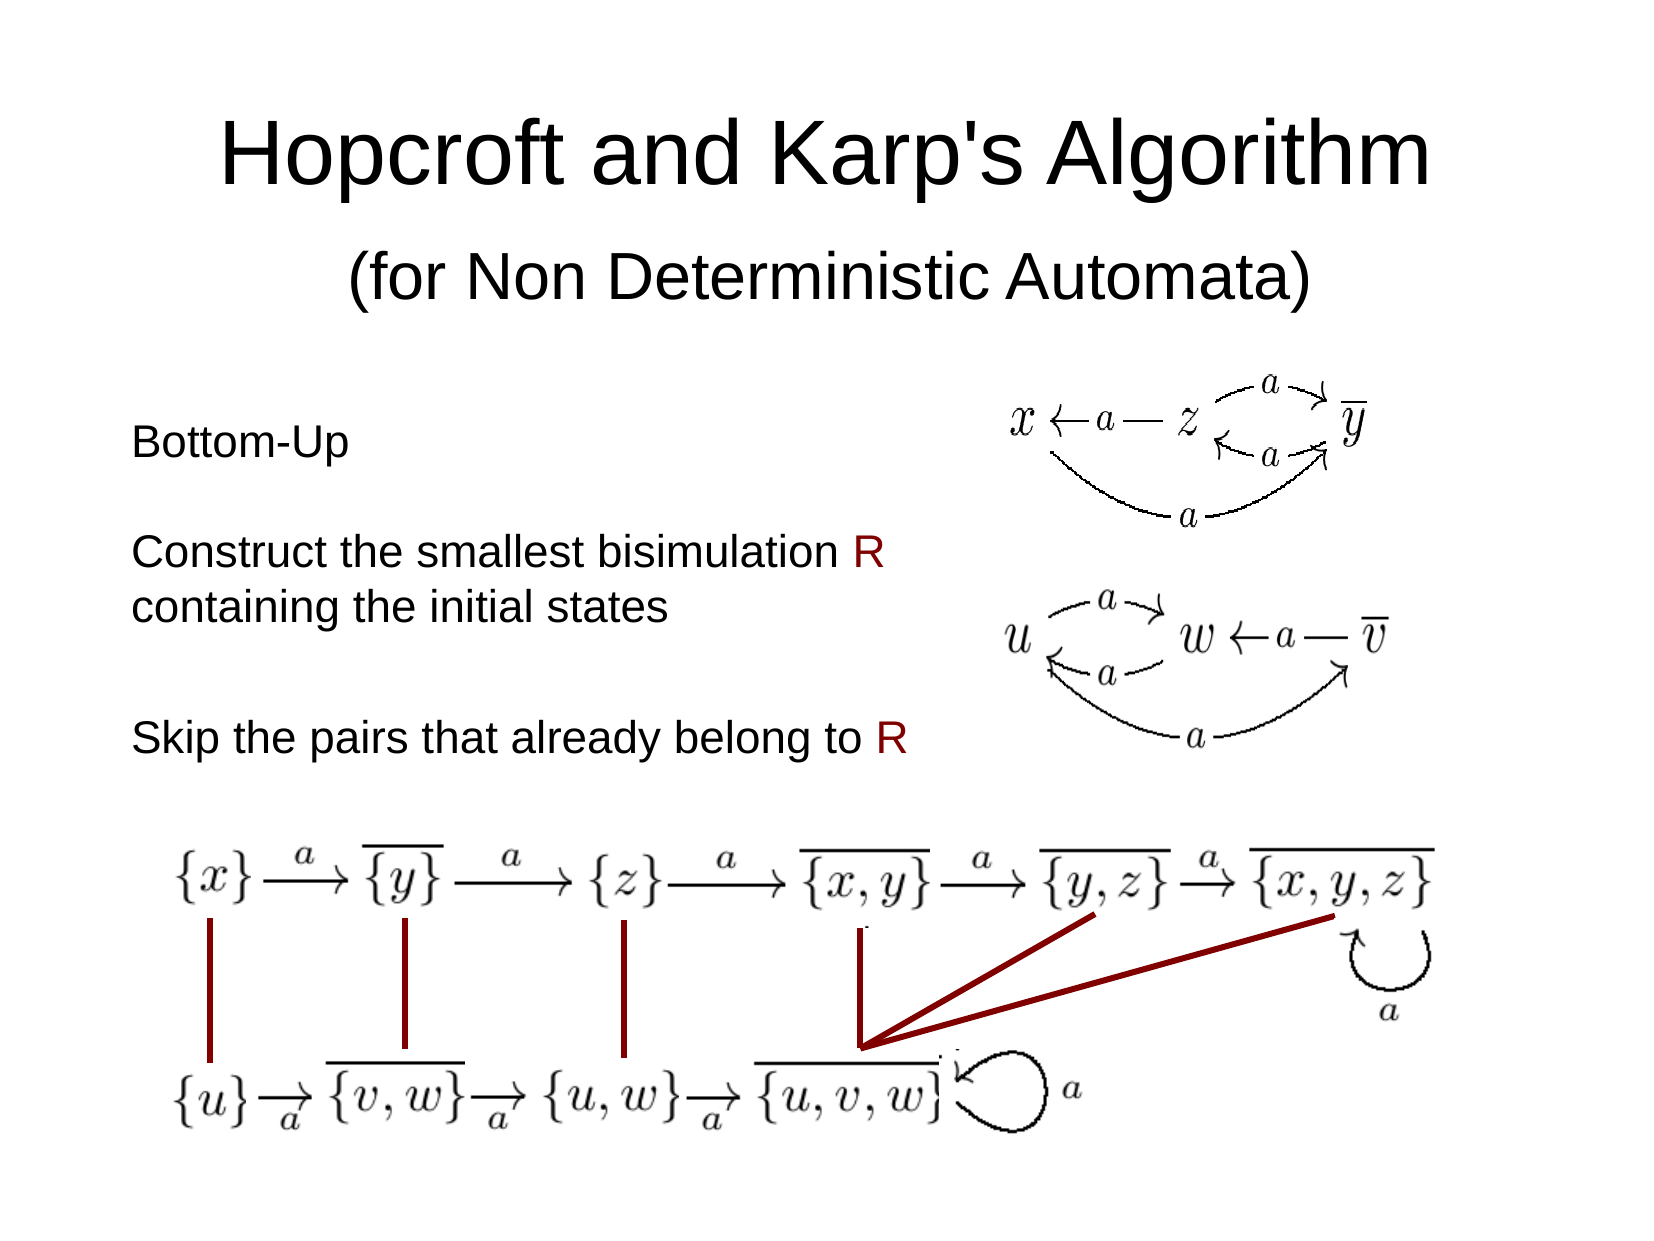

# Hopcroft and Karp's Algorithm
(for Non Deterministic Automata)
Bottom-Up
Construct the smallest bisimulation R
containing the initial states
Skip the pairs that already belong to R